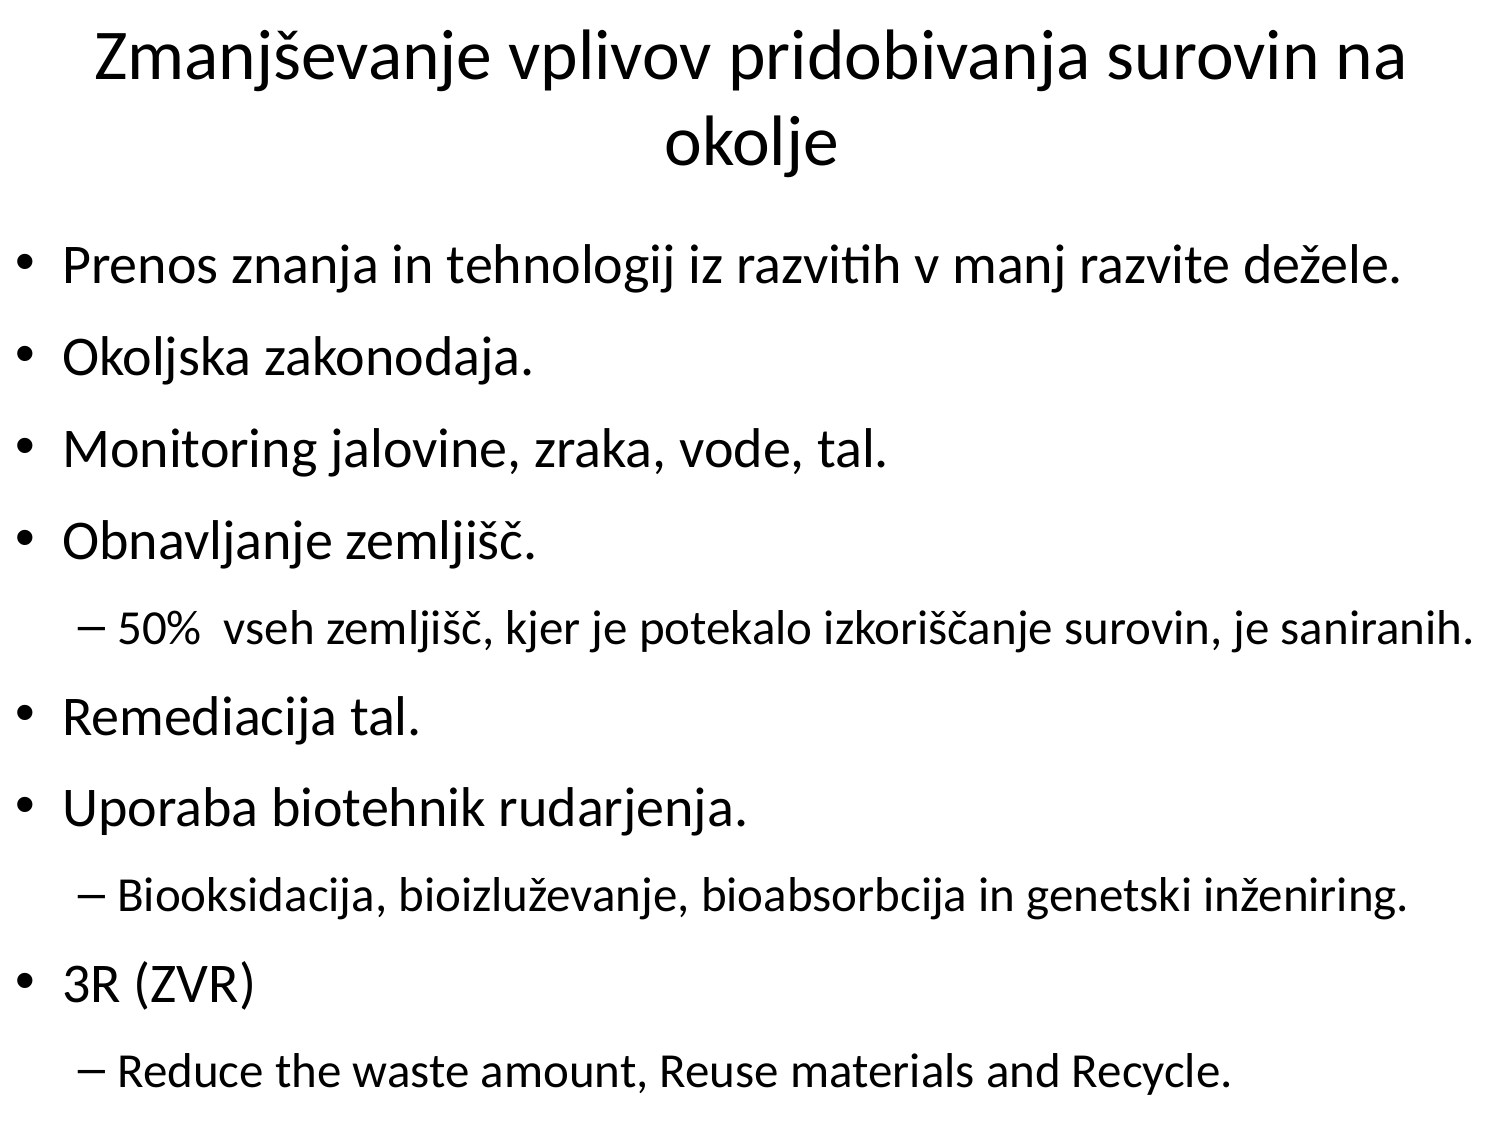

# Zmanjševanje vplivov pridobivanja surovin na okolje
Prenos znanja in tehnologij iz razvitih v manj razvite dežele.
Okoljska zakonodaja.
Monitoring jalovine, zraka, vode, tal.
Obnavljanje zemljišč.
50% vseh zemljišč, kjer je potekalo izkoriščanje surovin, je saniranih.
Remediacija tal.
Uporaba biotehnik rudarjenja.
Biooksidacija, bioizluževanje, bioabsorbcija in genetski inženiring.
3R (ZVR)
Reduce the waste amount, Reuse materials and Recycle.